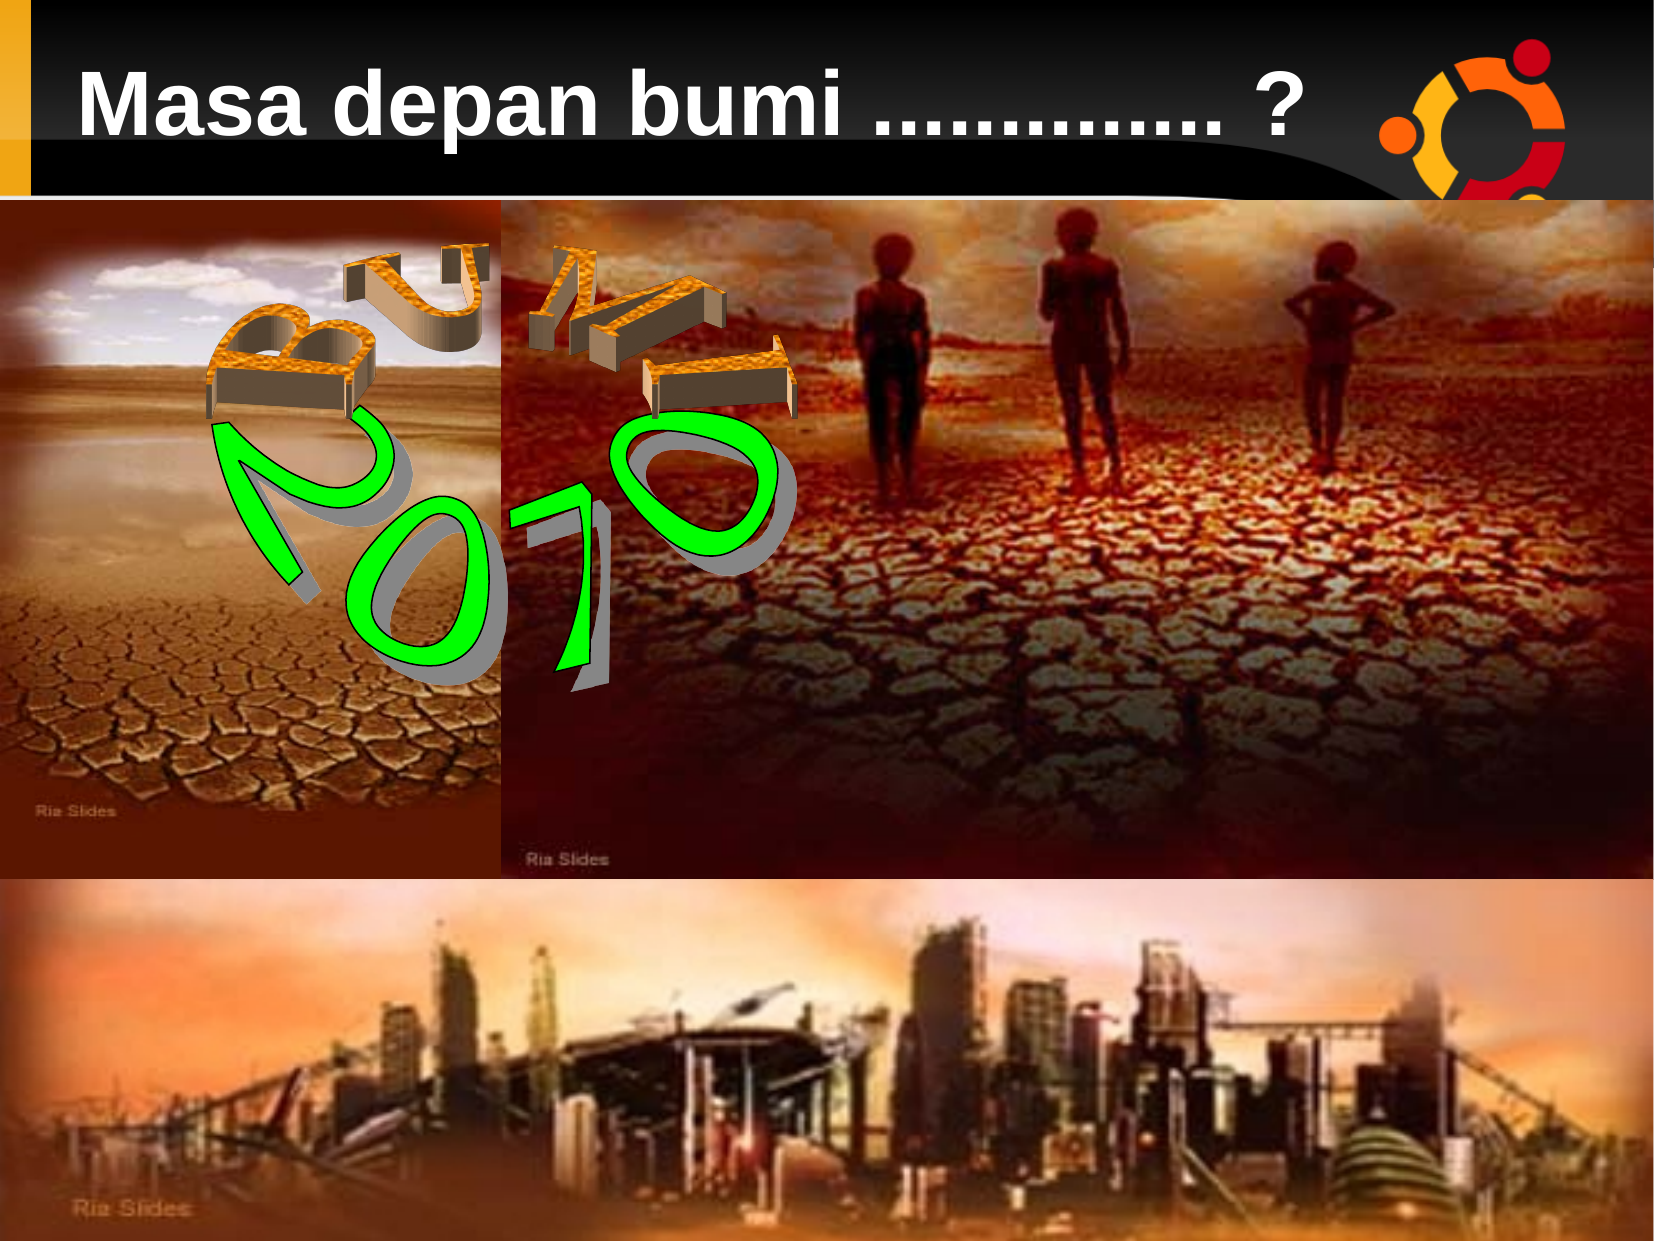

# Masa depan bumi .............. ?
2070
B U M I